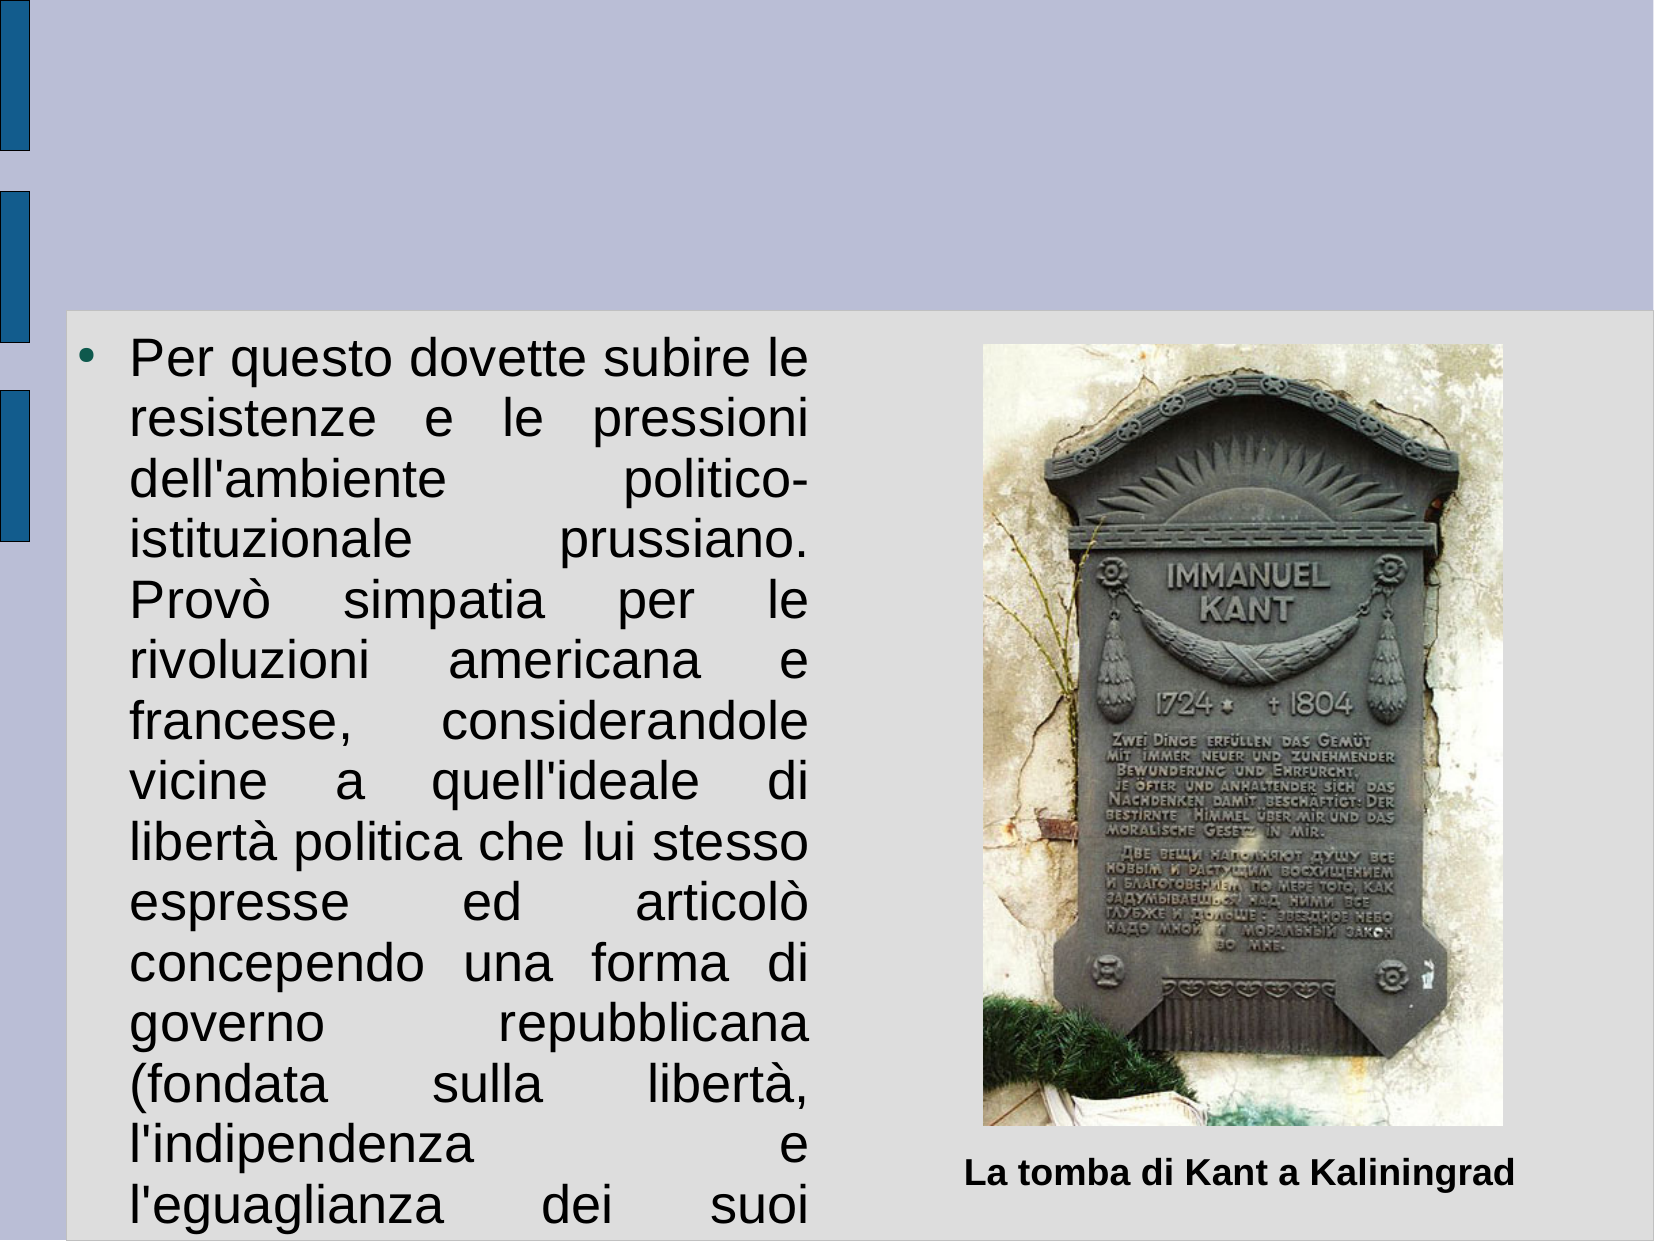

#
Per questo dovette subire le resistenze e le pressioni dell'ambiente politico-istituzionale prussiano. Provò simpatia per le rivoluzioni americana e francese, considerandole vicine a quell'ideale di libertà politica che lui stesso espresse ed articolò concependo una forma di governo repubblicana (fondata sulla libertà, l'indipendenza e l'eguaglianza dei suoi cittadini).
La tomba di Kant a Kaliningrad